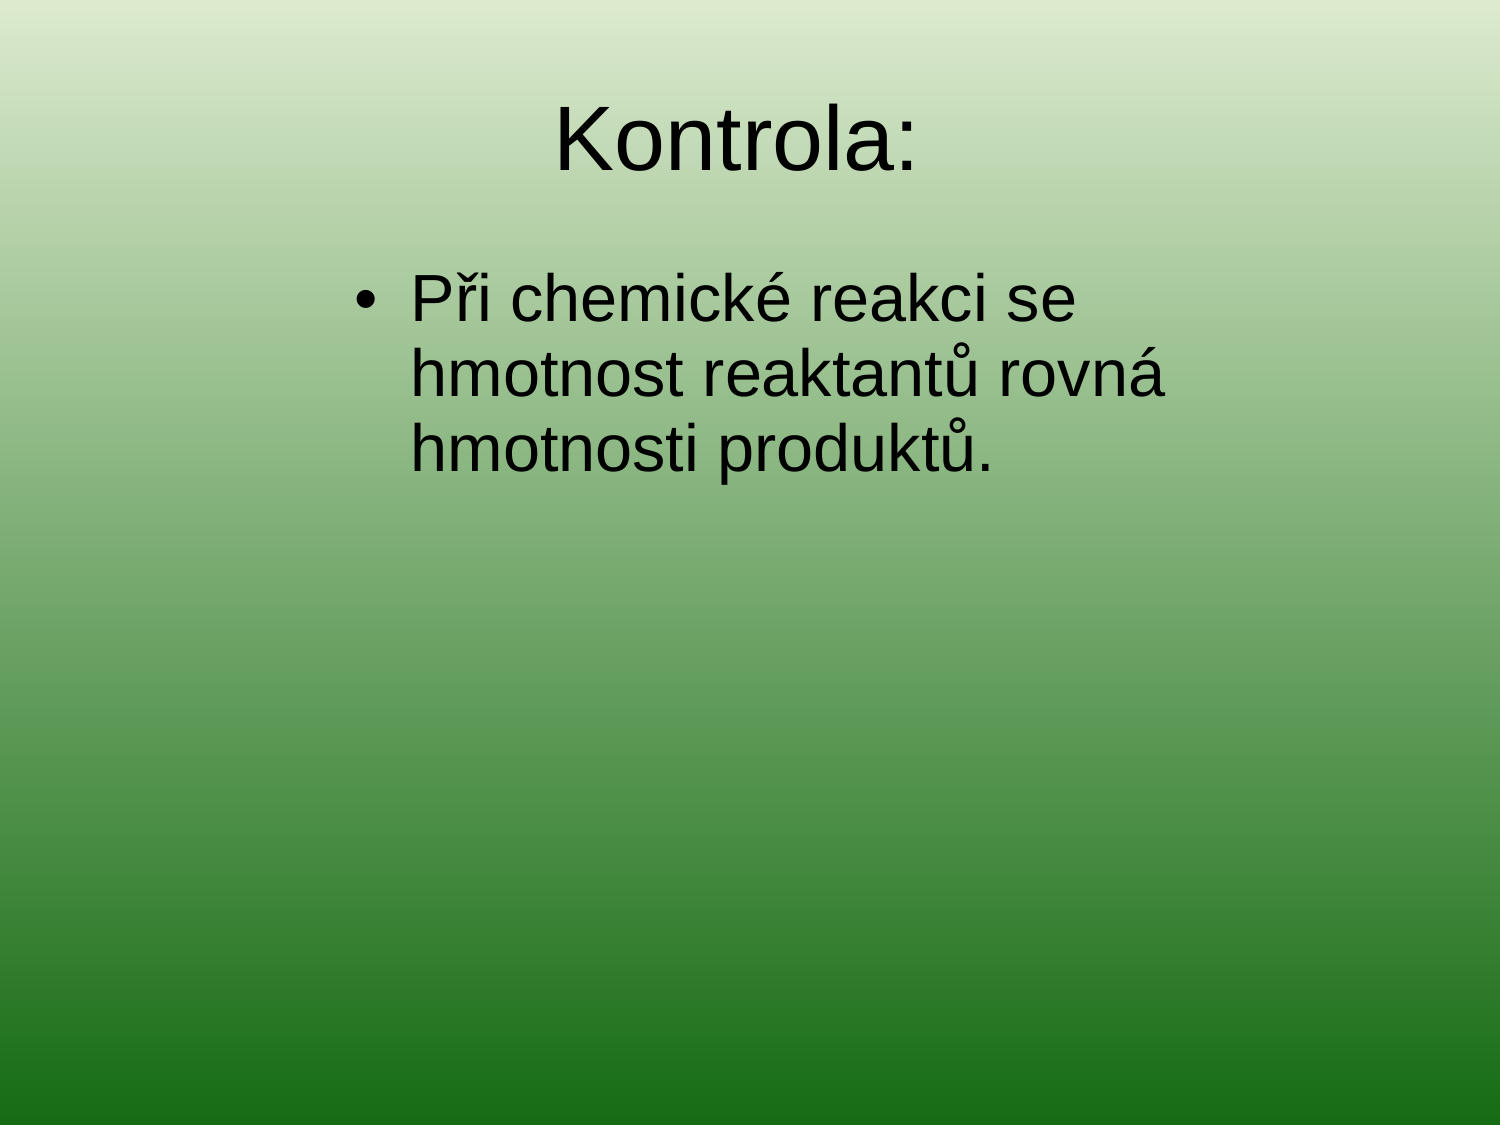

# Kontrola:
Při chemické reakci se hmotnost reaktantů rovná hmotnosti produktů.